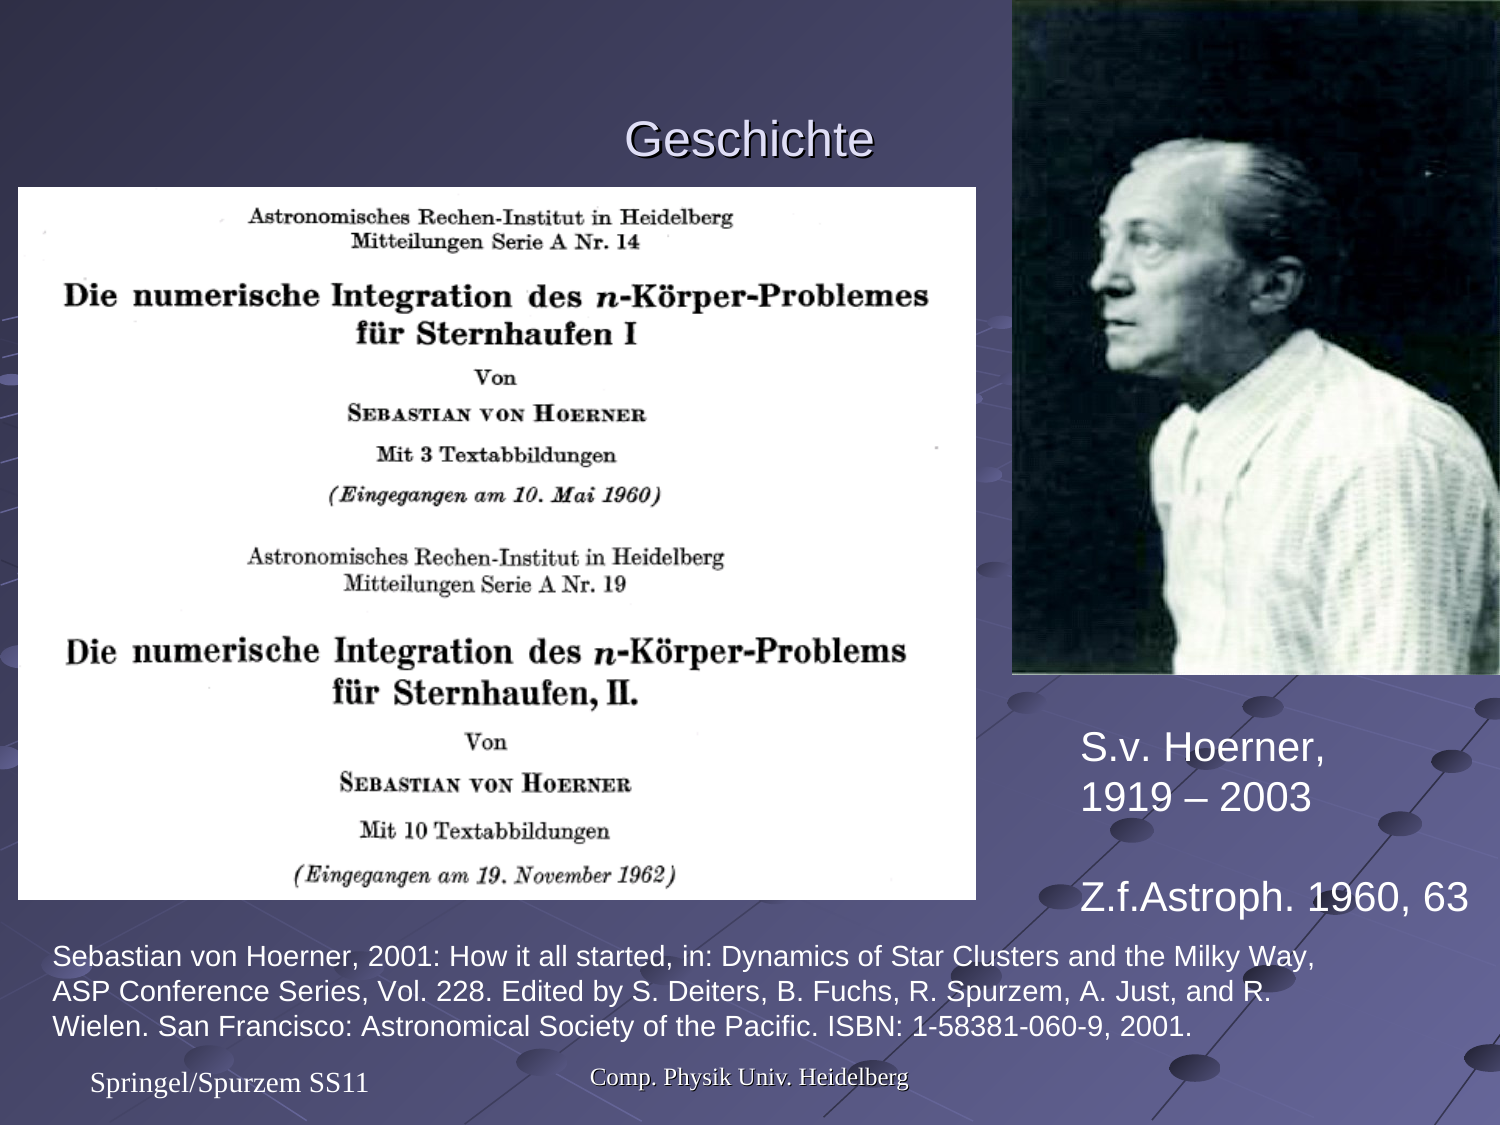

# Geschichte
S.v. Hoerner,
1919 – 2003
Z.f.Astroph. 1960, 63
Sebastian von Hoerner, 2001: How it all started, in: Dynamics of Star Clusters and the Milky Way, ASP Conference Series, Vol. 228. Edited by S. Deiters, B. Fuchs, R. Spurzem, A. Just, and R. Wielen. San Francisco: Astronomical Society of the Pacific. ISBN: 1-58381-060-9, 2001.
August 22, 2002